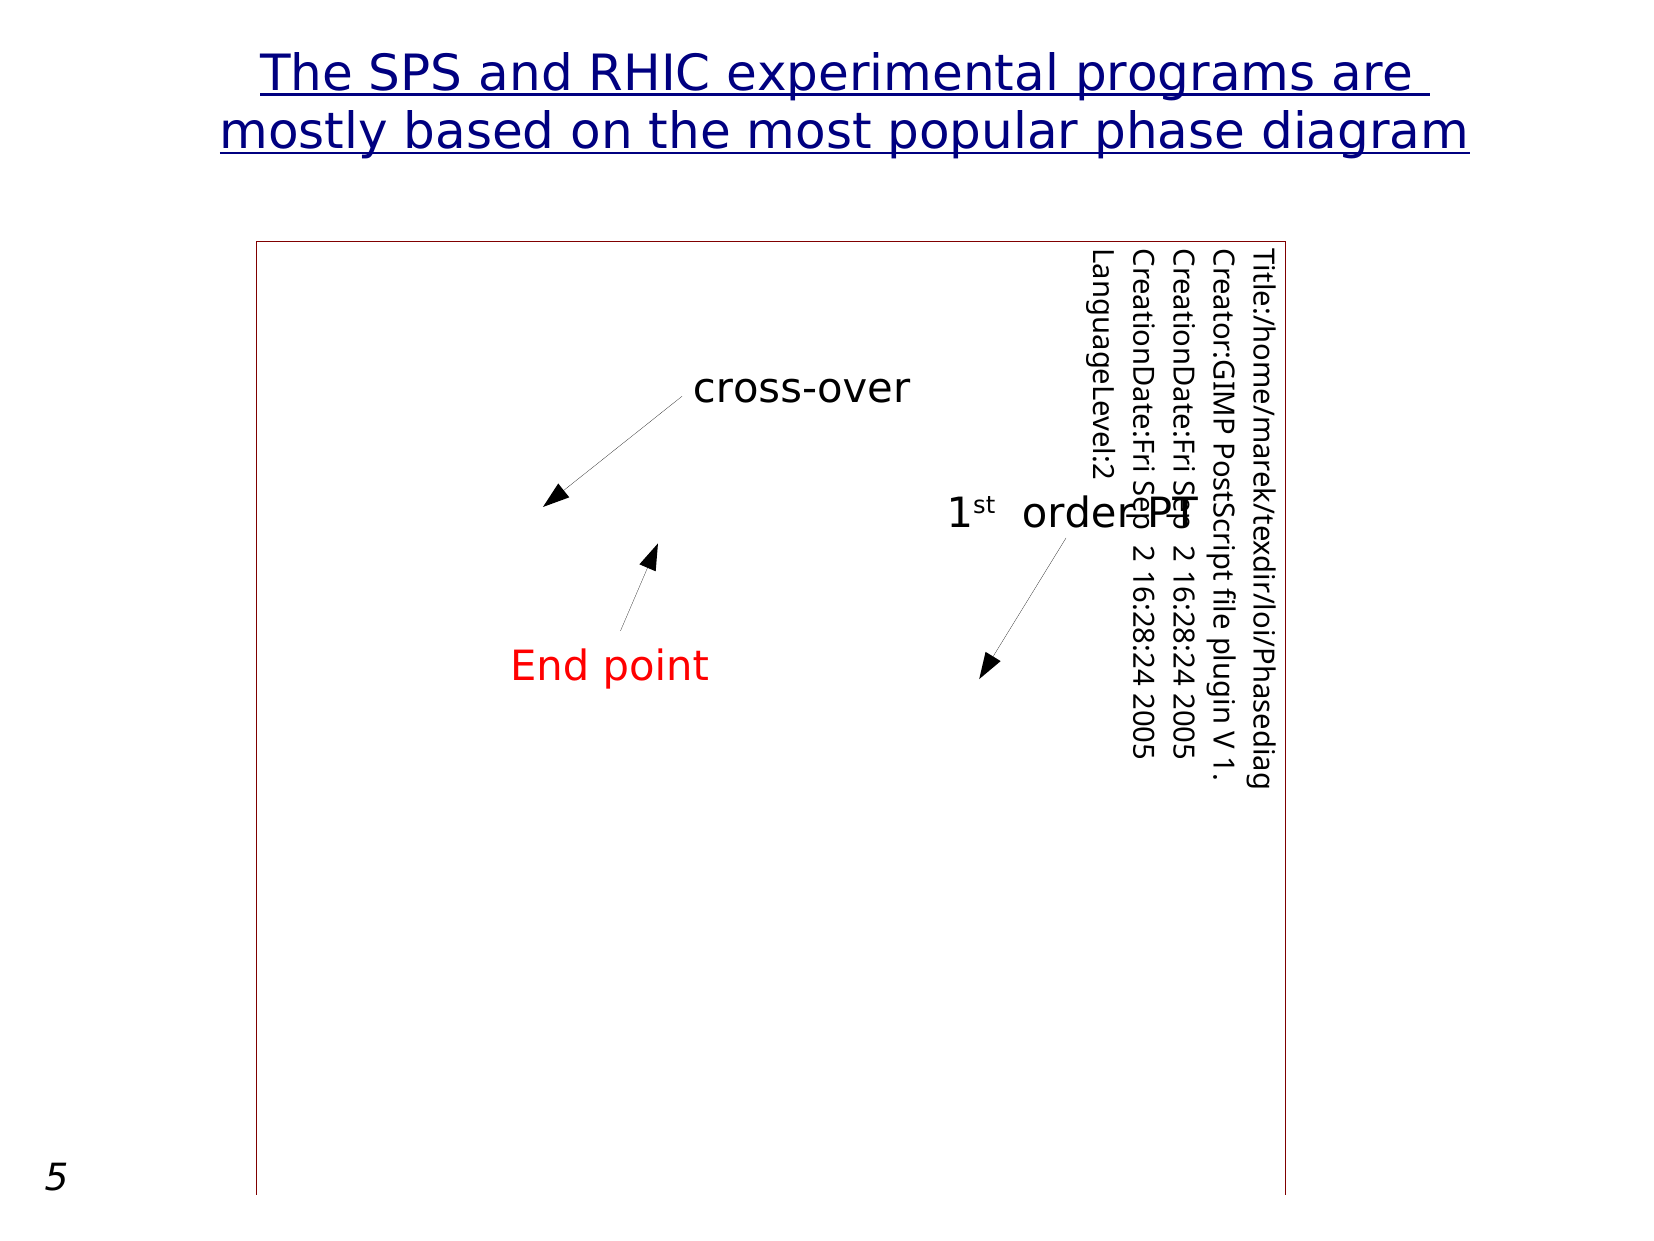

The SPS and RHIC experimental programs are
mostly based on the most popular phase diagram
cross-over
1st order PT
End point